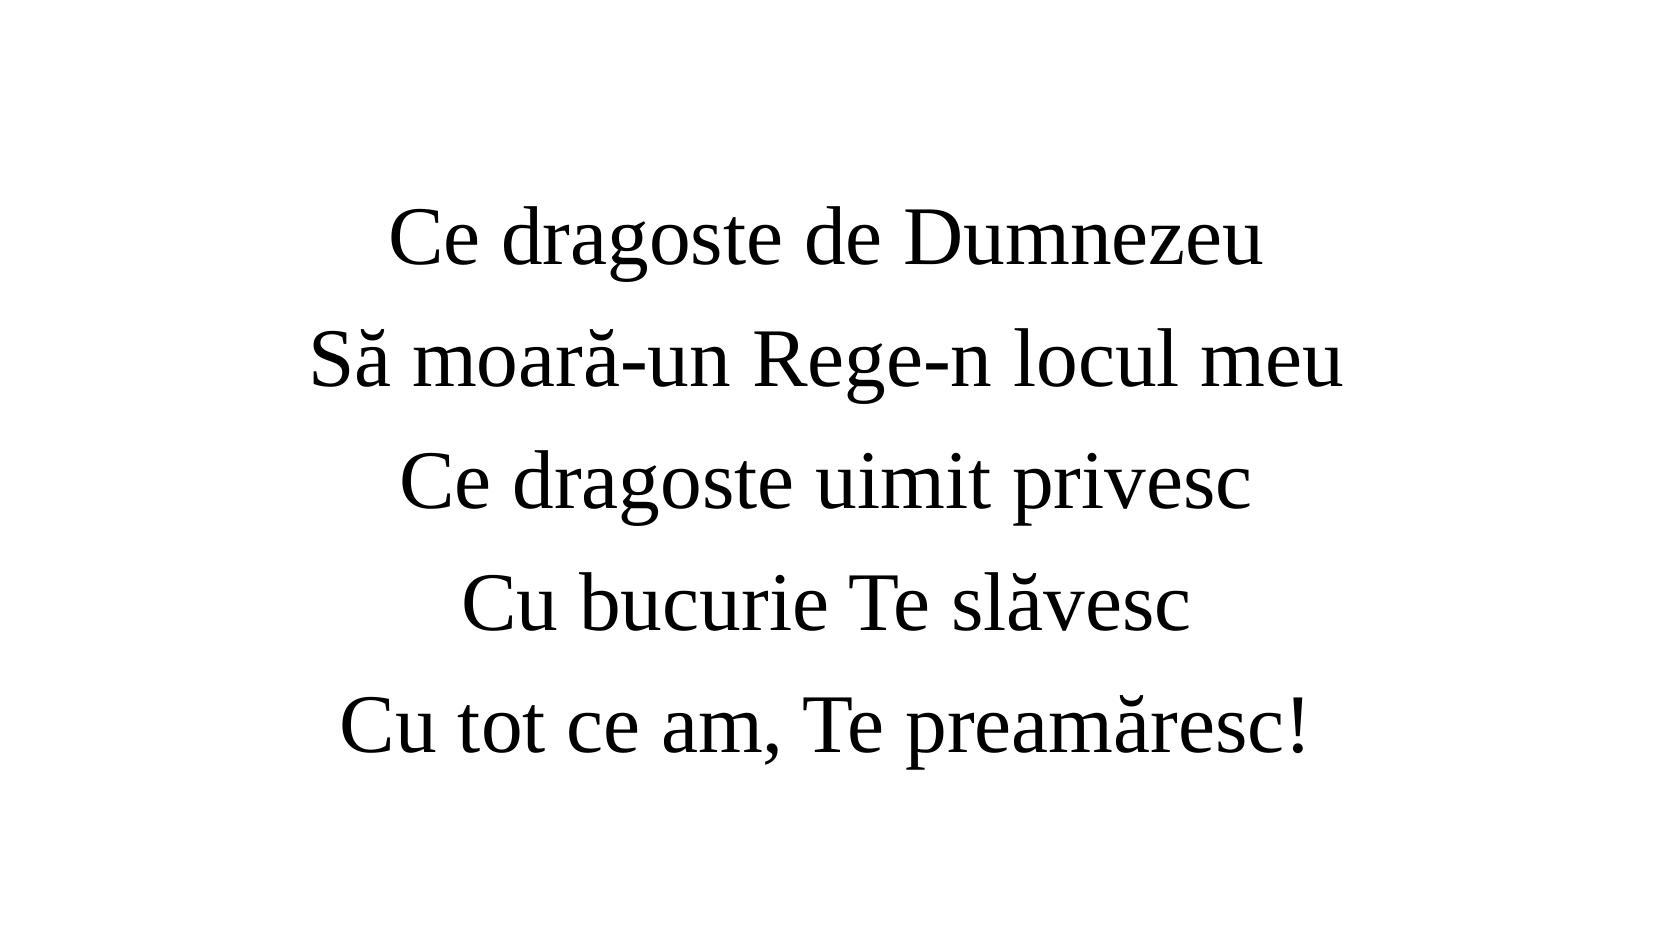

# Ce dragoste de Dumnezeu
Să moară-un Rege-n locul meu
Ce dragoste uimit privesc
Cu bucurie Te slăvesc
Cu tot ce am, Te preamăresc!